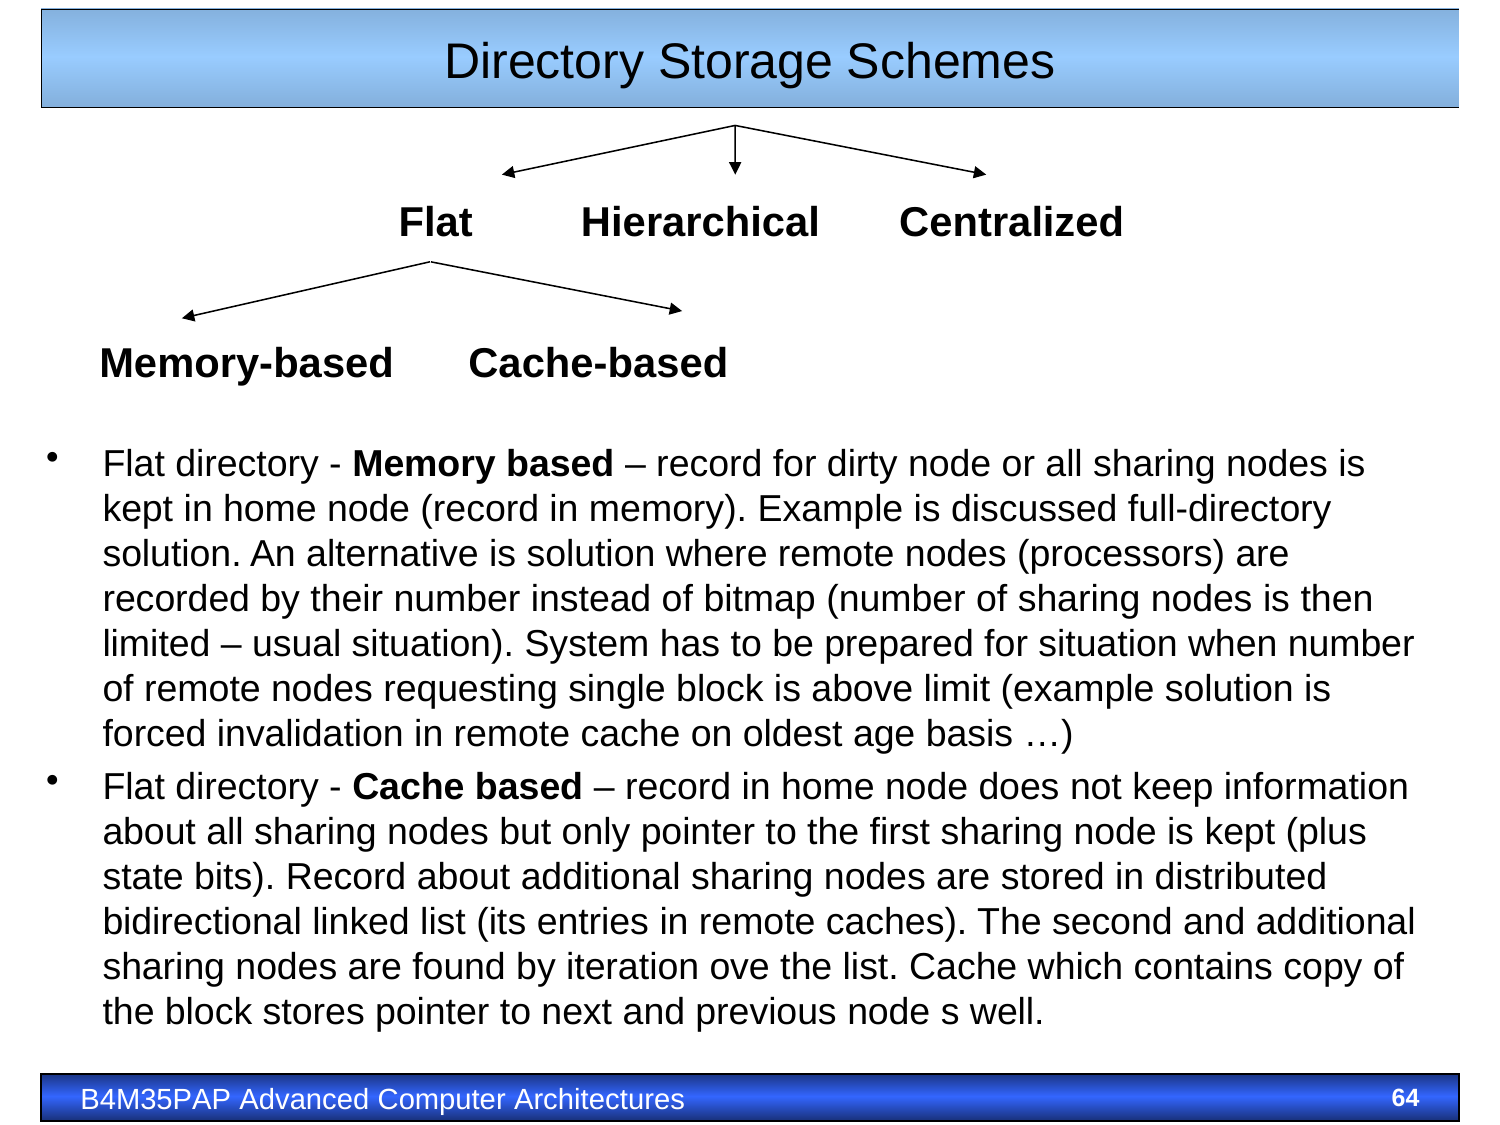

# Directory Storage Schemes
Flat	 Hierarchical	 Centralized
Memory-based		Cache-based
Flat directory - Memory based – record for dirty node or all sharing nodes is kept in home node (record in memory). Example is discussed full-directory solution. An alternative is solution where remote nodes (processors) are recorded by their number instead of bitmap (number of sharing nodes is then limited – usual situation). System has to be prepared for situation when number of remote nodes requesting single block is above limit (example solution is forced invalidation in remote cache on oldest age basis …)
Flat directory - Cache based – record in home node does not keep information about all sharing nodes but only pointer to the first sharing node is kept (plus state bits). Record about additional sharing nodes are stored in distributed bidirectional linked list (its entries in remote caches). The second and additional sharing nodes are found by iteration ove the list. Cache which contains copy of the block stores pointer to next and previous node s well.